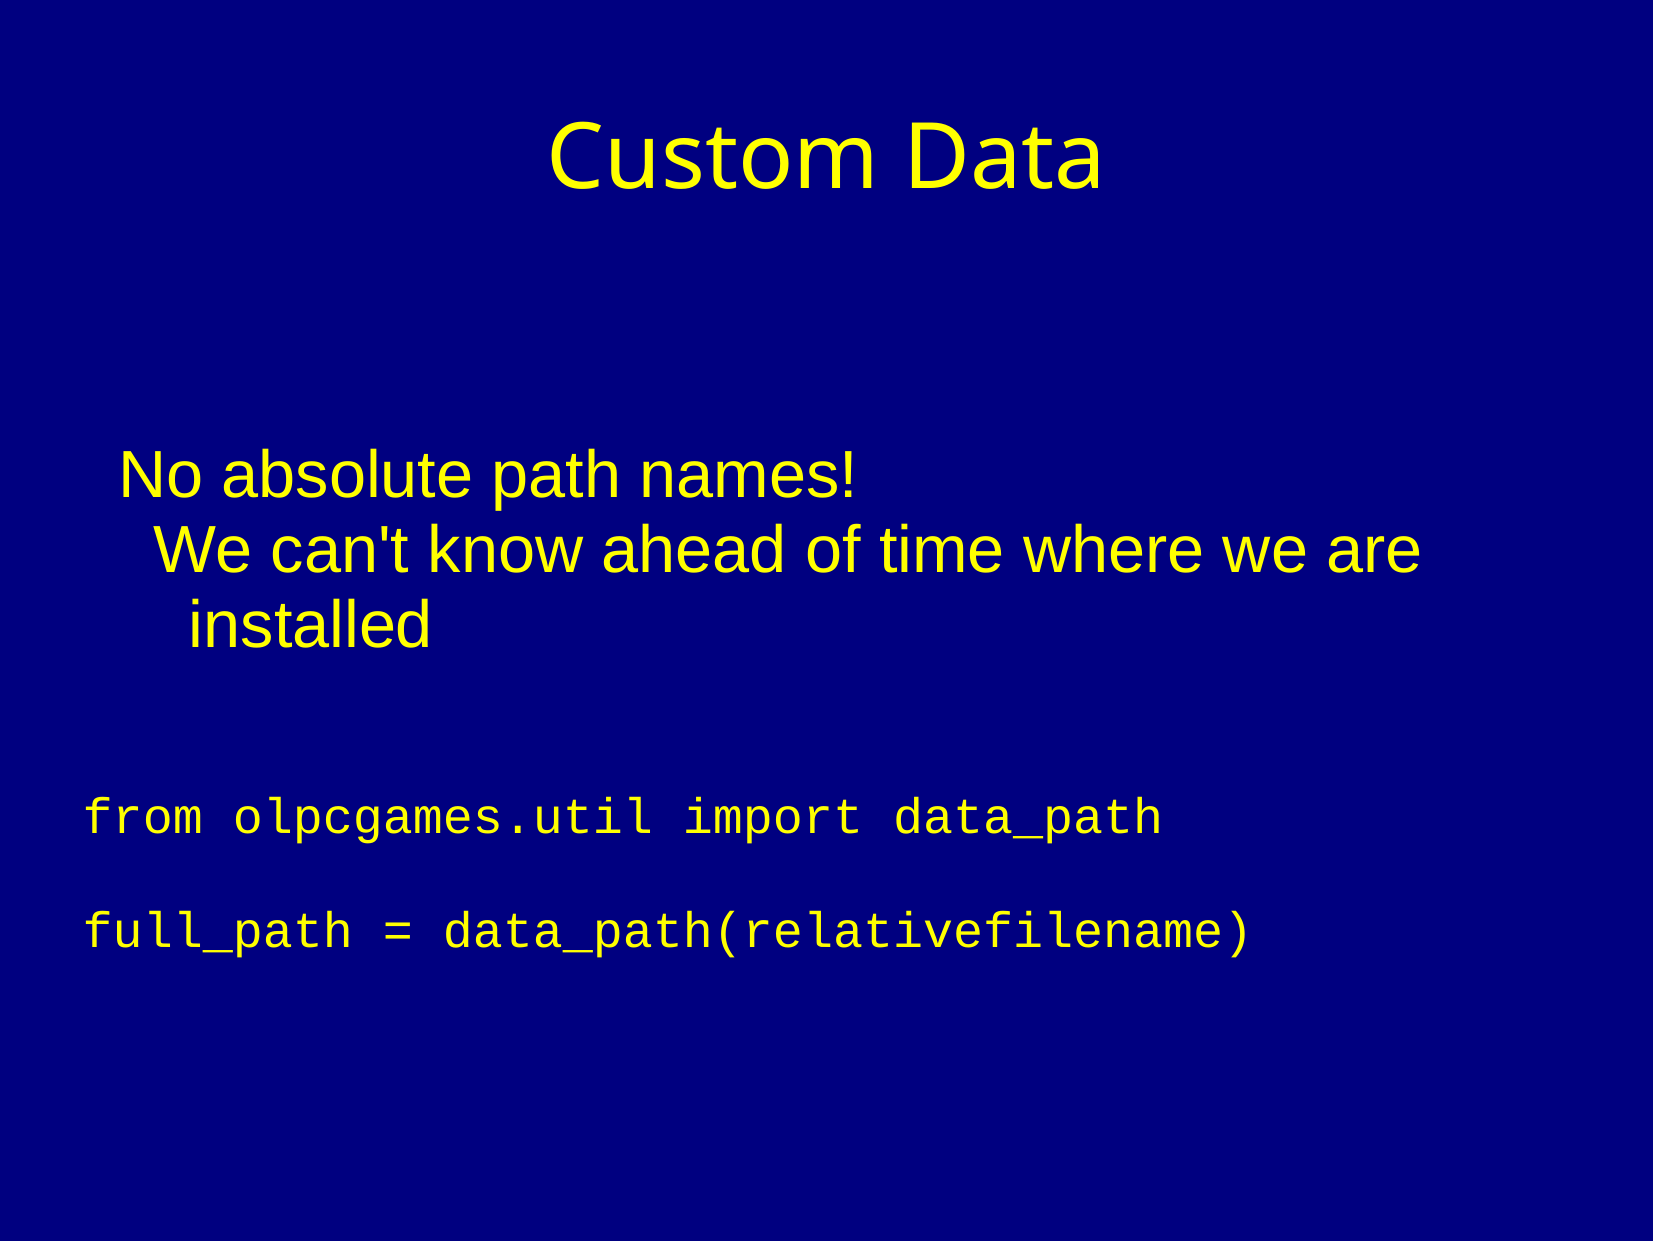

# Custom Data
No absolute path names!
We can't know ahead of time where we are installed
from olpcgames.util import data_path
full_path = data_path(relativefilename)